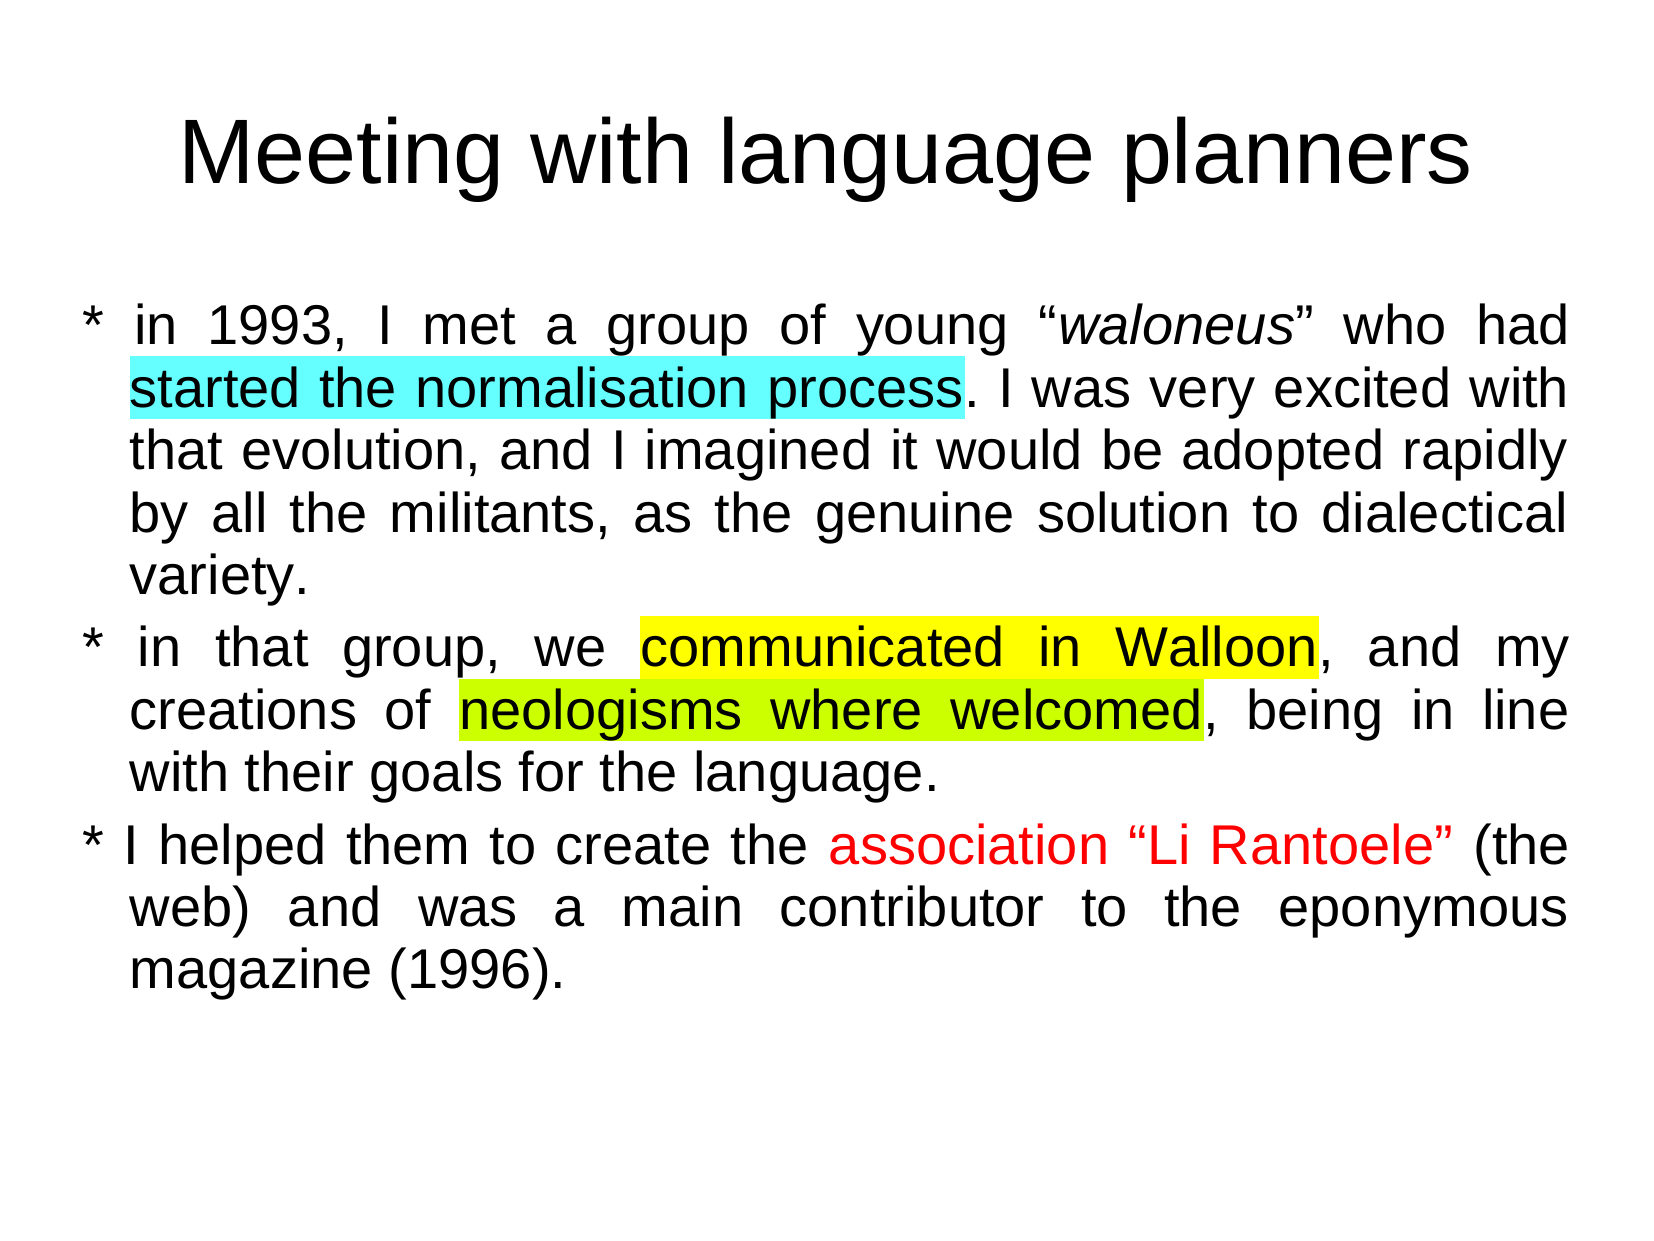

# Meeting with language planners
* in 1993, I met a group of young “waloneus” who had started the normalisation process. I was very excited with that evolution, and I imagined it would be adopted rapidly by all the militants, as the genuine solution to dialectical variety.
* in that group, we communicated in Walloon, and my creations of neologisms where welcomed, being in line with their goals for the language.
* I helped them to create the association “Li Rantoele” (the web) and was a main contributor to the eponymous magazine (1996).